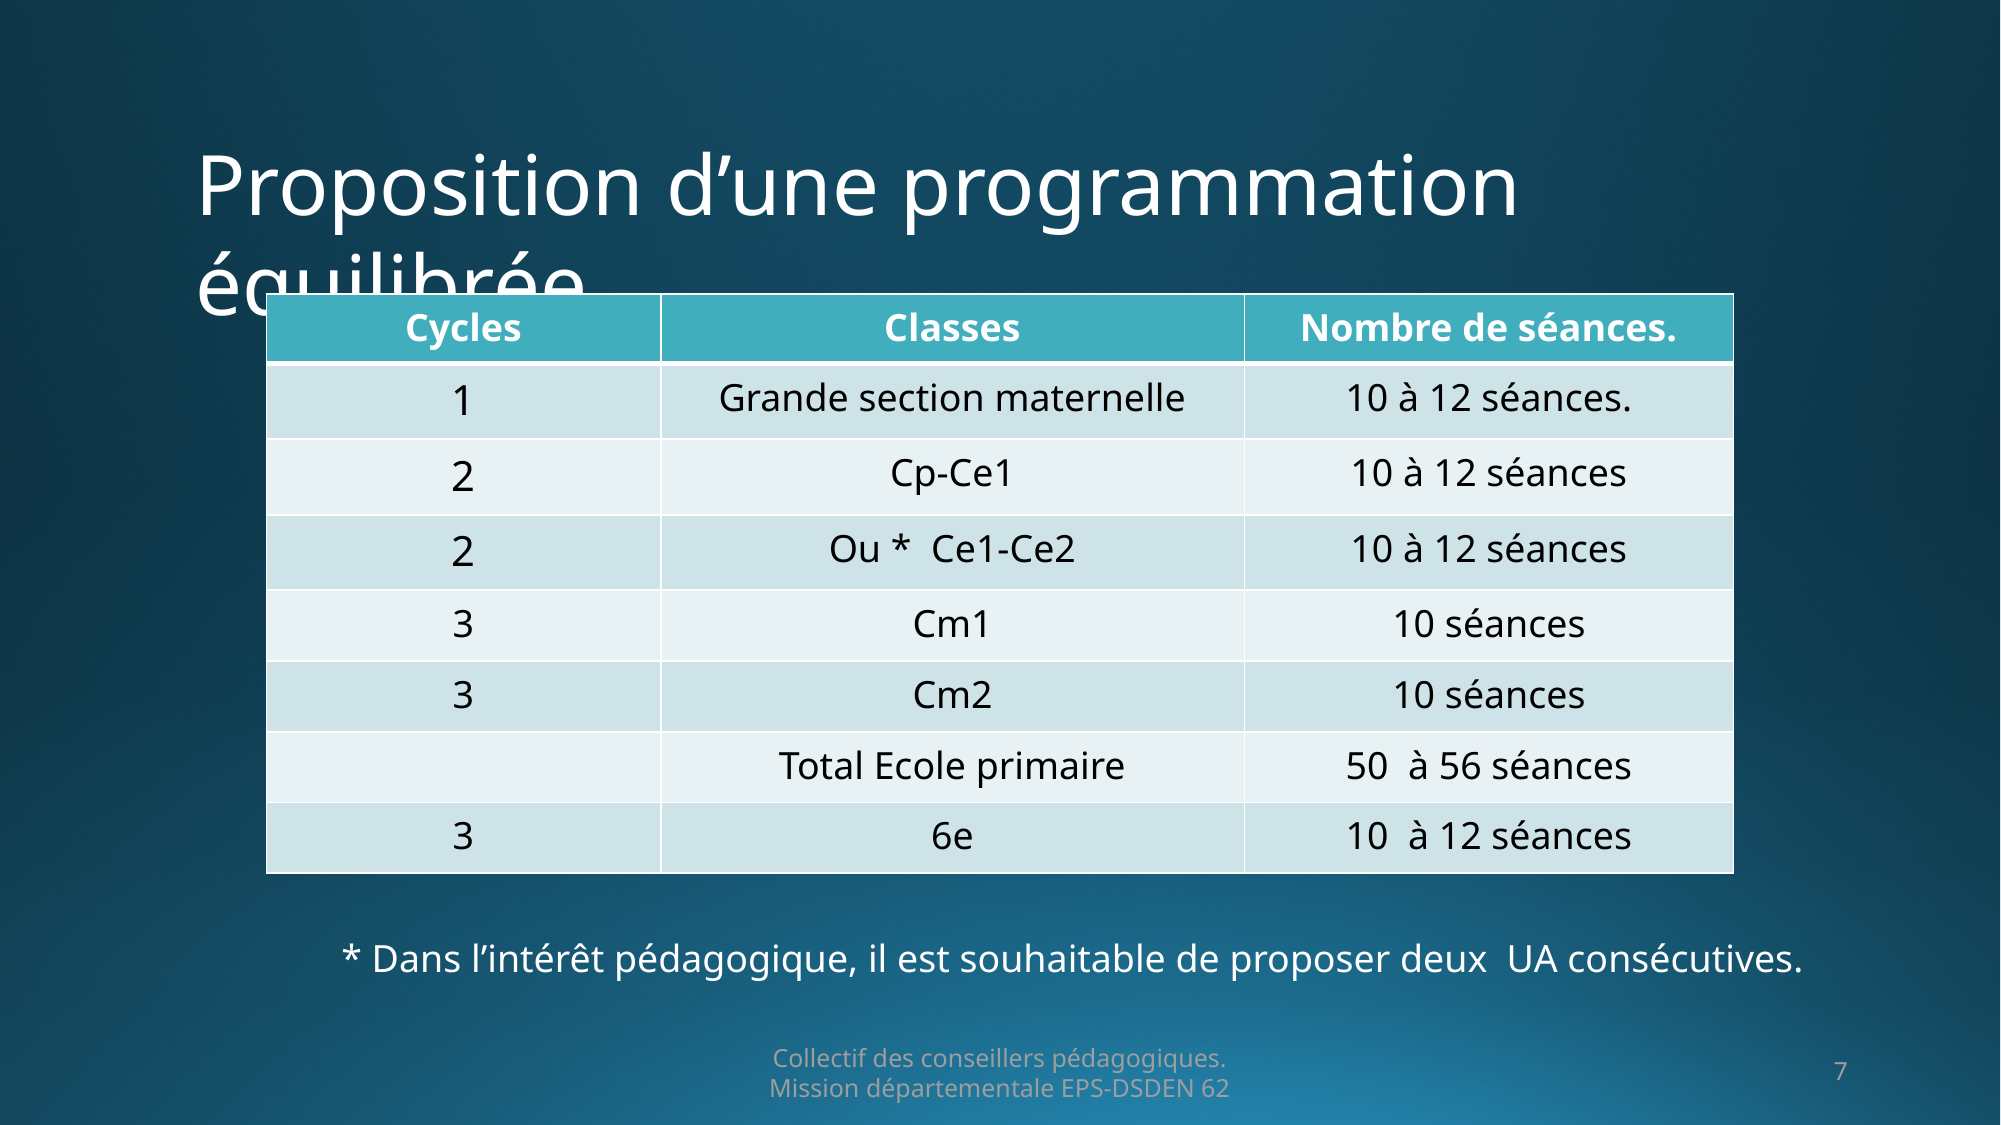

Proposition d’une programmation équilibrée…
| Cycles | Classes | Nombre de séances. |
| --- | --- | --- |
| 1 | Grande section maternelle | 10 à 12 séances. |
| 2 | Cp-Ce1 | 10 à 12 séances |
| 2 | Ou \* Ce1-Ce2 | 10 à 12 séances |
| 3 | Cm1 | 10 séances |
| 3 | Cm2 | 10 séances |
| | Total Ecole primaire | 50 à 56 séances |
| 3 | 6e | 10 à 12 séances |
* Dans l’intérêt pédagogique, il est souhaitable de proposer deux UA consécutives.
Collectif des conseillers pédagogiques.
Mission départementale EPS-DSDEN 62